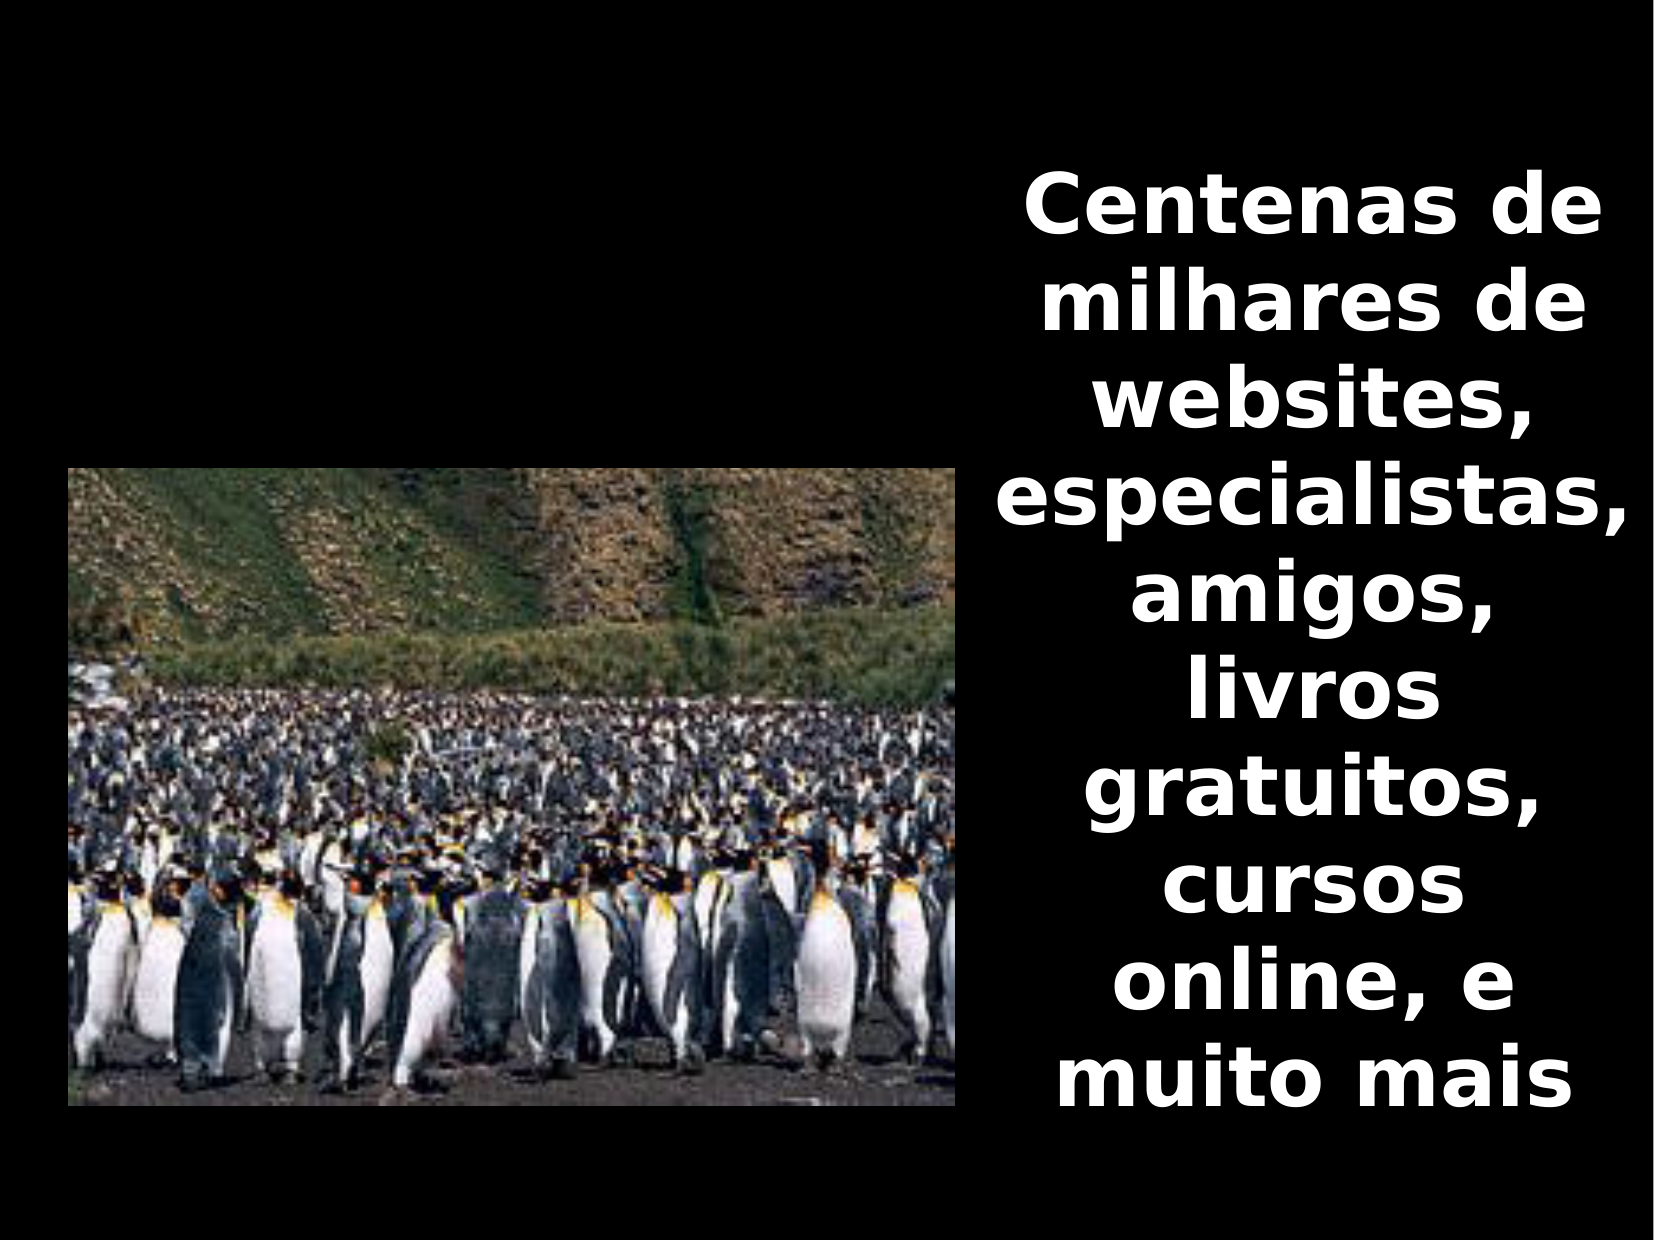

# Centenas de milhares de websites, especialistas, amigos, livros gratuitos, cursos online, e muito mais